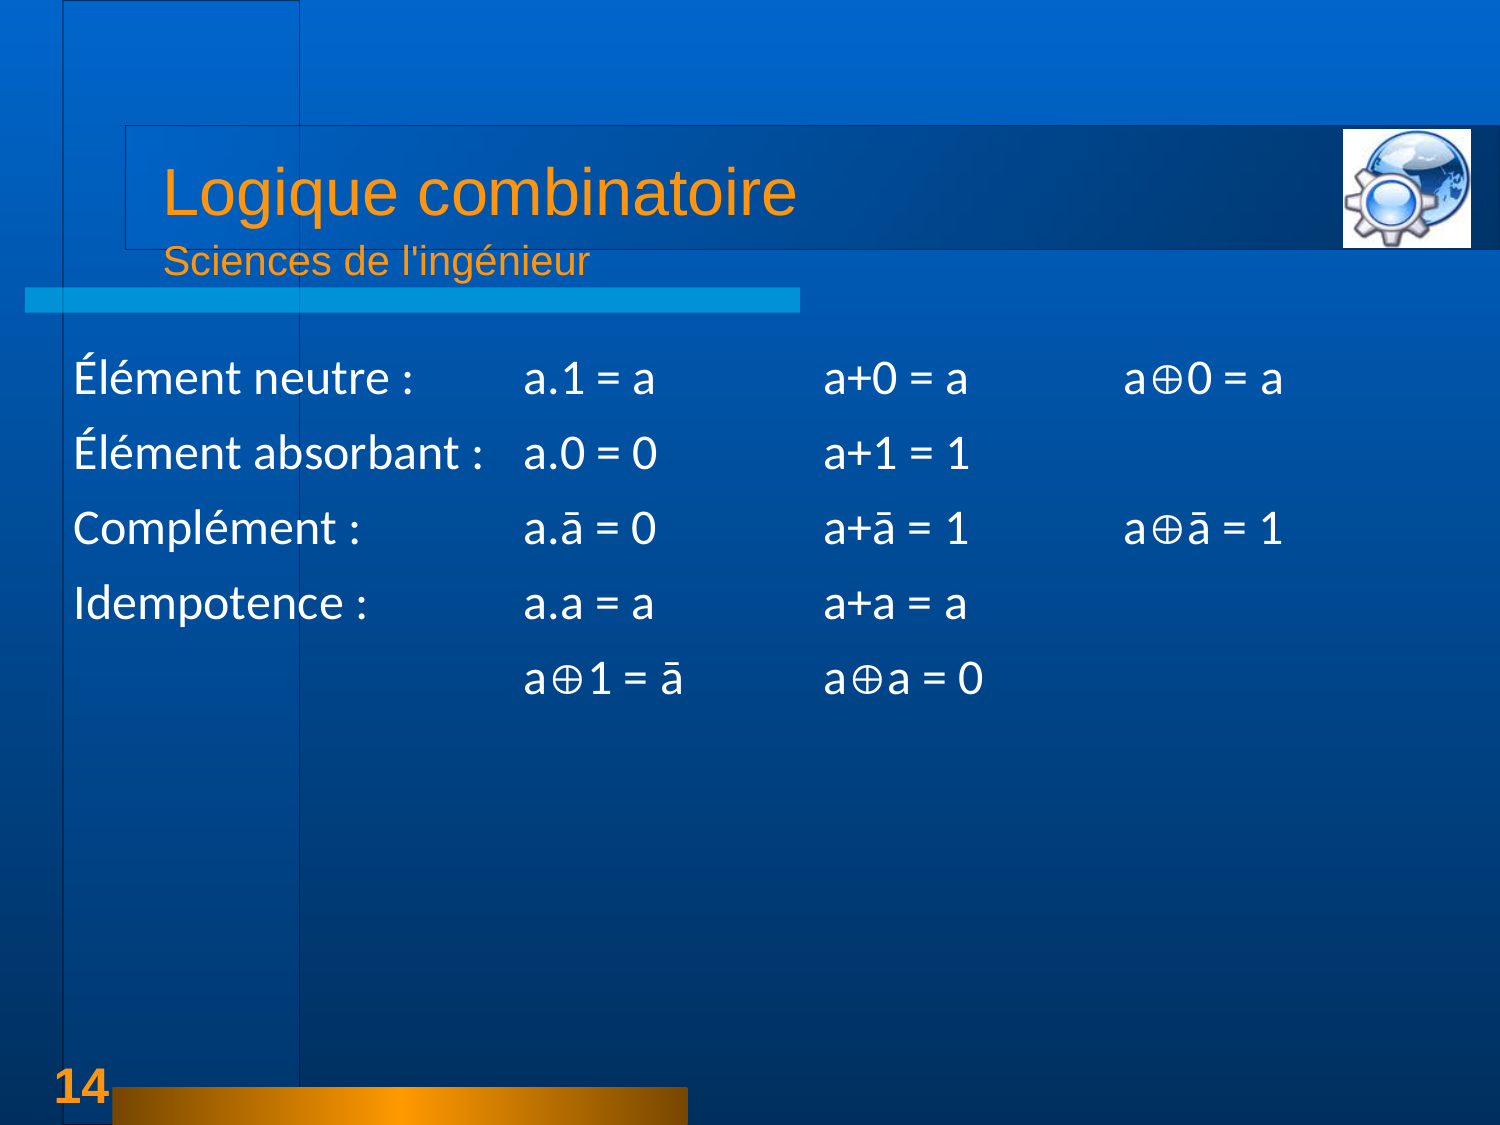

Élément neutre : 	a.1 = a		a+0 = a		aÅ0 = a
Élément absorbant :	a.0 = 0		a+1 = 1
Complément :		a.ā = 0		a+ā = 1		aÅā = 1
Idempotence :		a.a = a		a+a = a
			aÅ1 = ā 	aÅa = 0